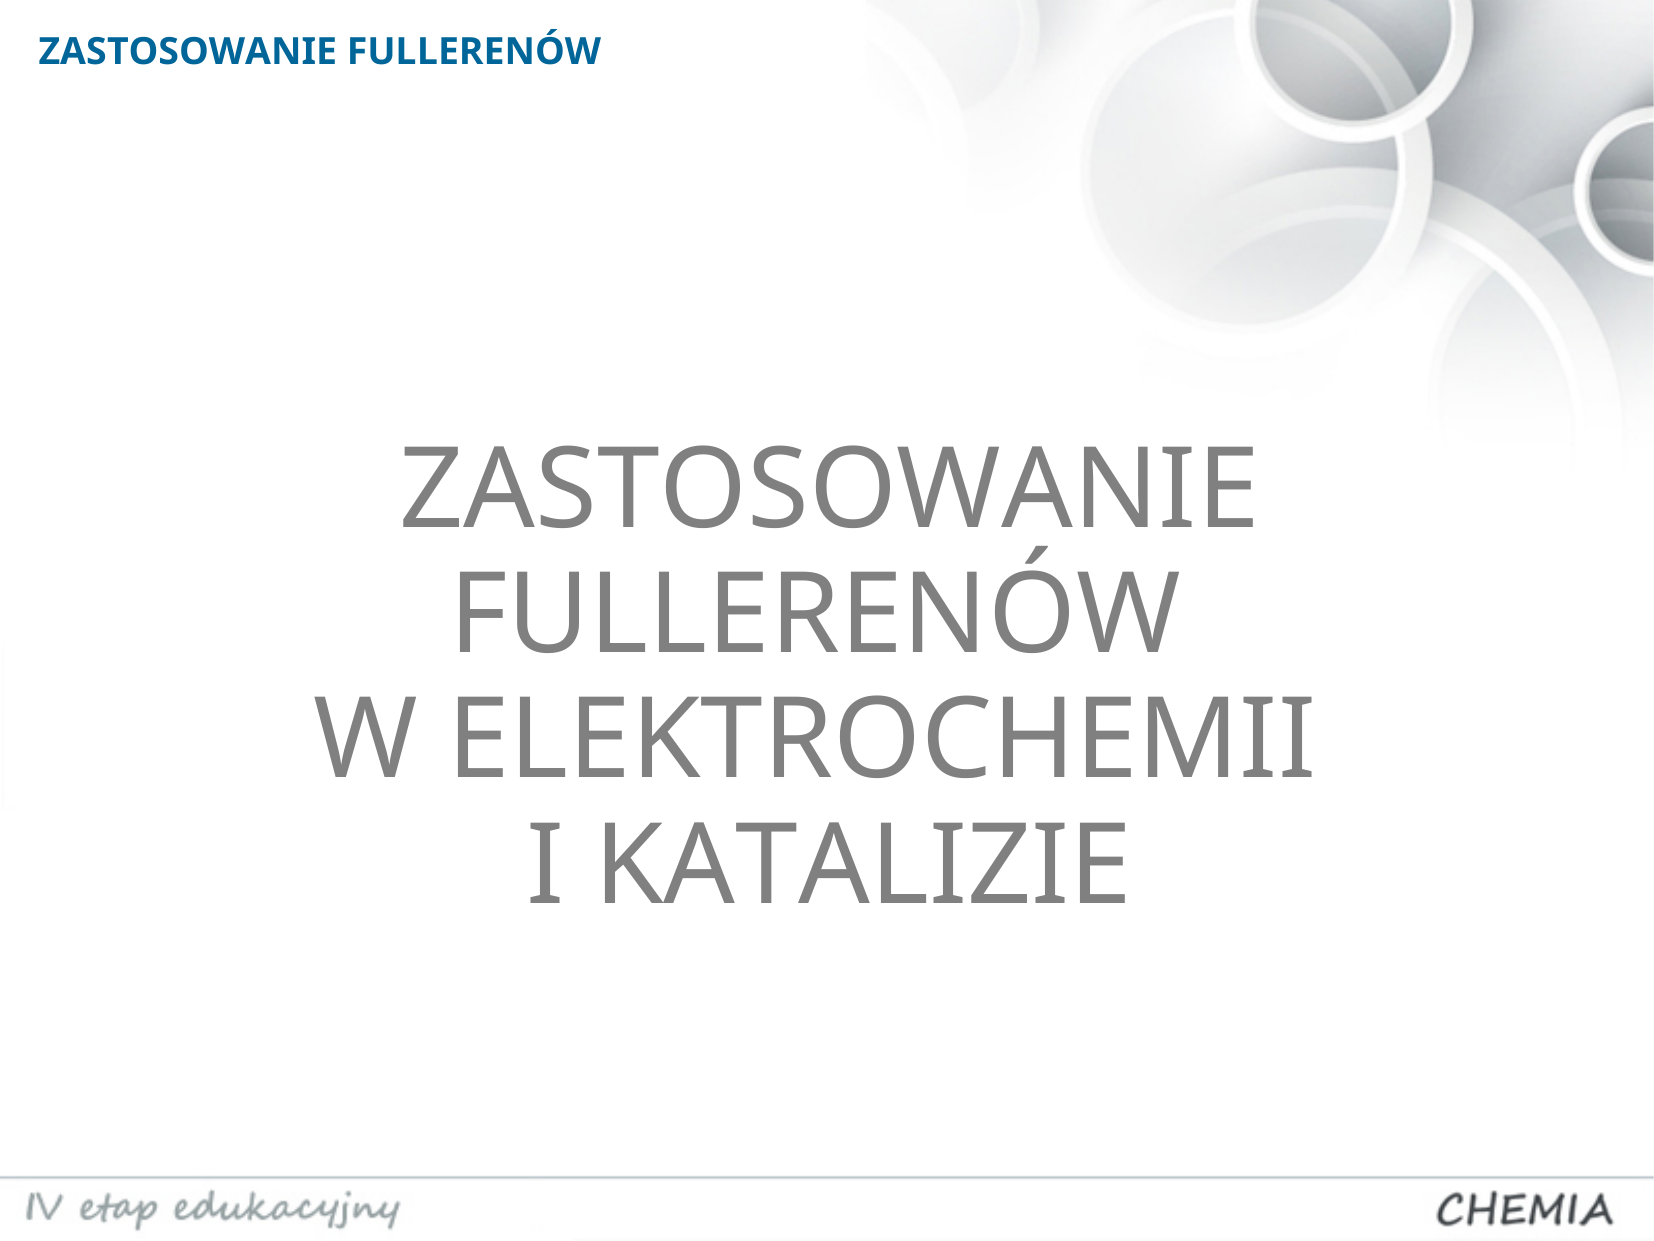

ZASTOSOWANIE FULLERENÓW
ZASTOSOWANIE FULLERENÓW
W ELEKTROCHEMII
I KATALIZIE